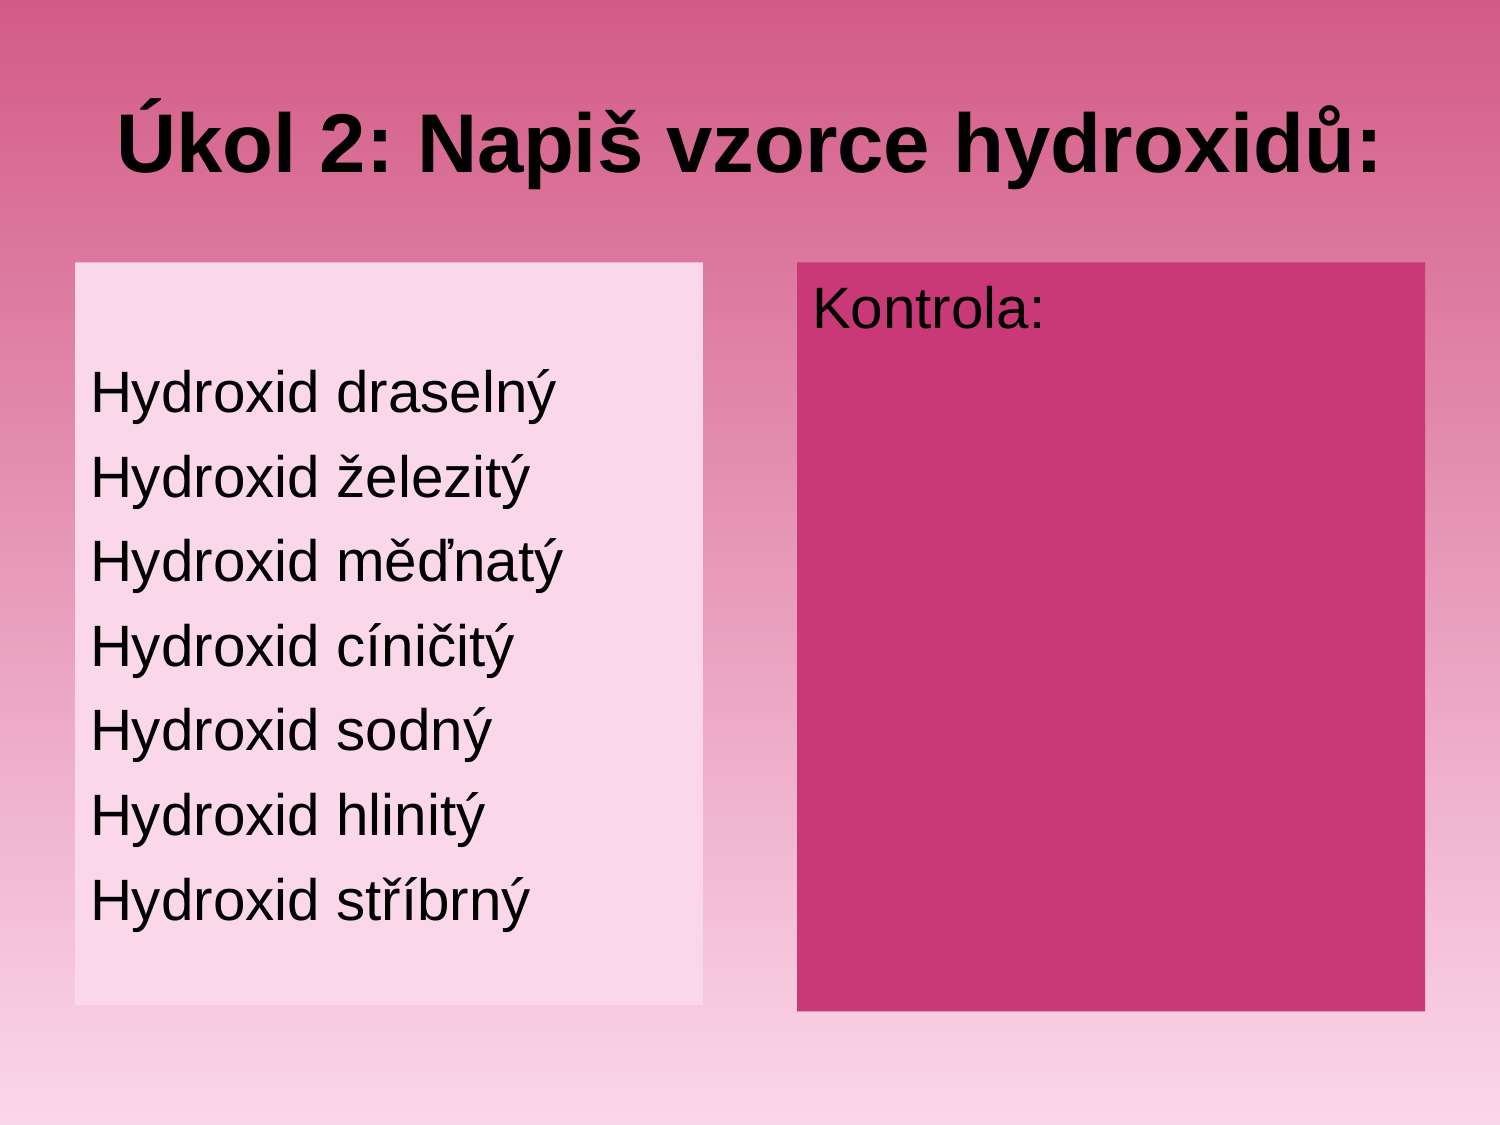

# Úkol 2: Napiš vzorce hydroxidů:
Hydroxid draselný
Hydroxid železitý
Hydroxid měďnatý
Hydroxid cíničitý
Hydroxid sodný
Hydroxid hlinitý
Hydroxid stříbrný
Kontrola:
KOH
Fe(OH)3
Cu(OH)2
Sn(OH)4
NaOH
Al(OH)3
AgOH